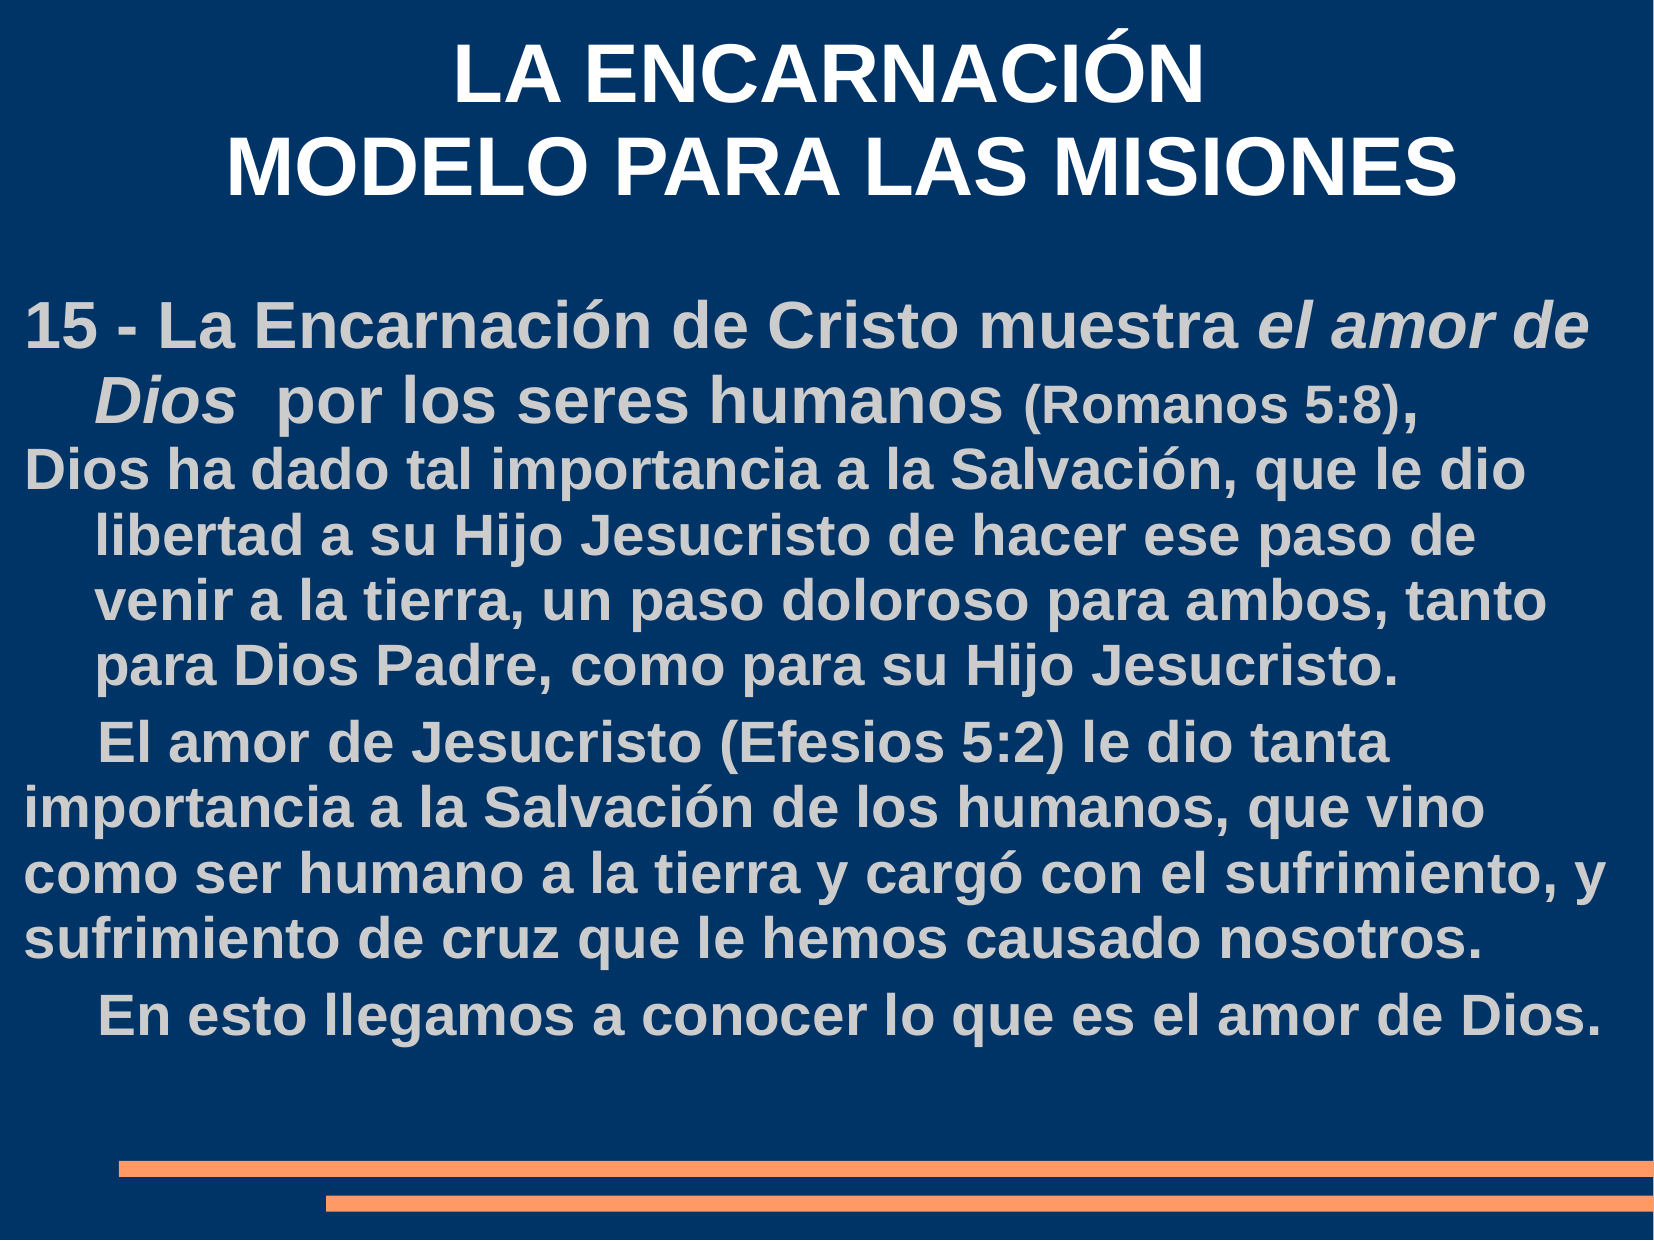

# LA ENCARNACIÓN MODELO PARA LAS MISIONES
15 - La Encarnación de Cristo muestra el amor de Dios por los seres humanos (Romanos 5:8),
Dios ha dado tal importancia a la Salvación, que le dio libertad a su Hijo Jesucristo de hacer ese paso de venir a la tierra, un paso doloroso para ambos, tanto para Dios Padre, como para su Hijo Jesucristo.
El amor de Jesucristo (Efesios 5:2) le dio tanta importancia a la Salvación de los humanos, que vino como ser humano a la tierra y cargó con el sufrimiento, y sufrimiento de cruz que le hemos causado nosotros.
En esto llegamos a conocer lo que es el amor de Dios.